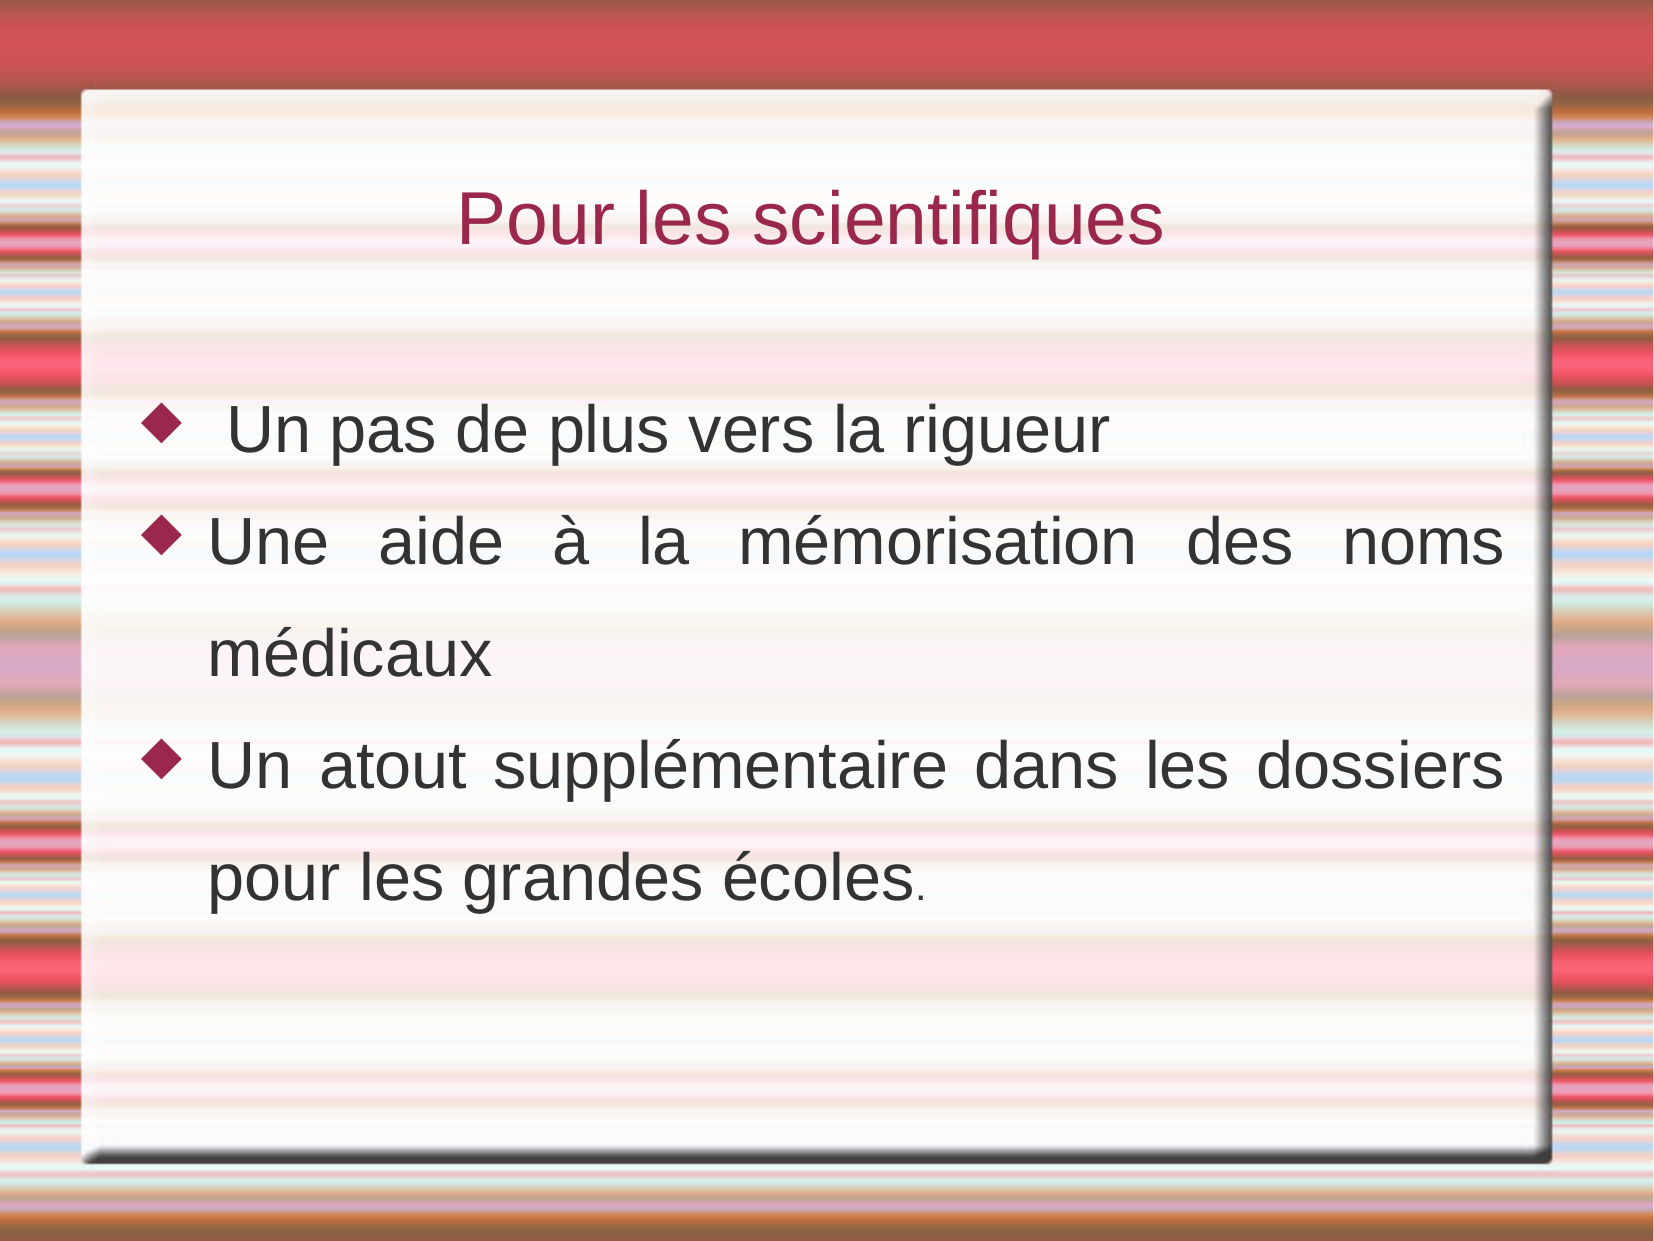

# Pour les scientifiques
 Un pas de plus vers la rigueur
Une aide à la mémorisation des noms médicaux
Un atout supplémentaire dans les dossiers pour les grandes écoles.